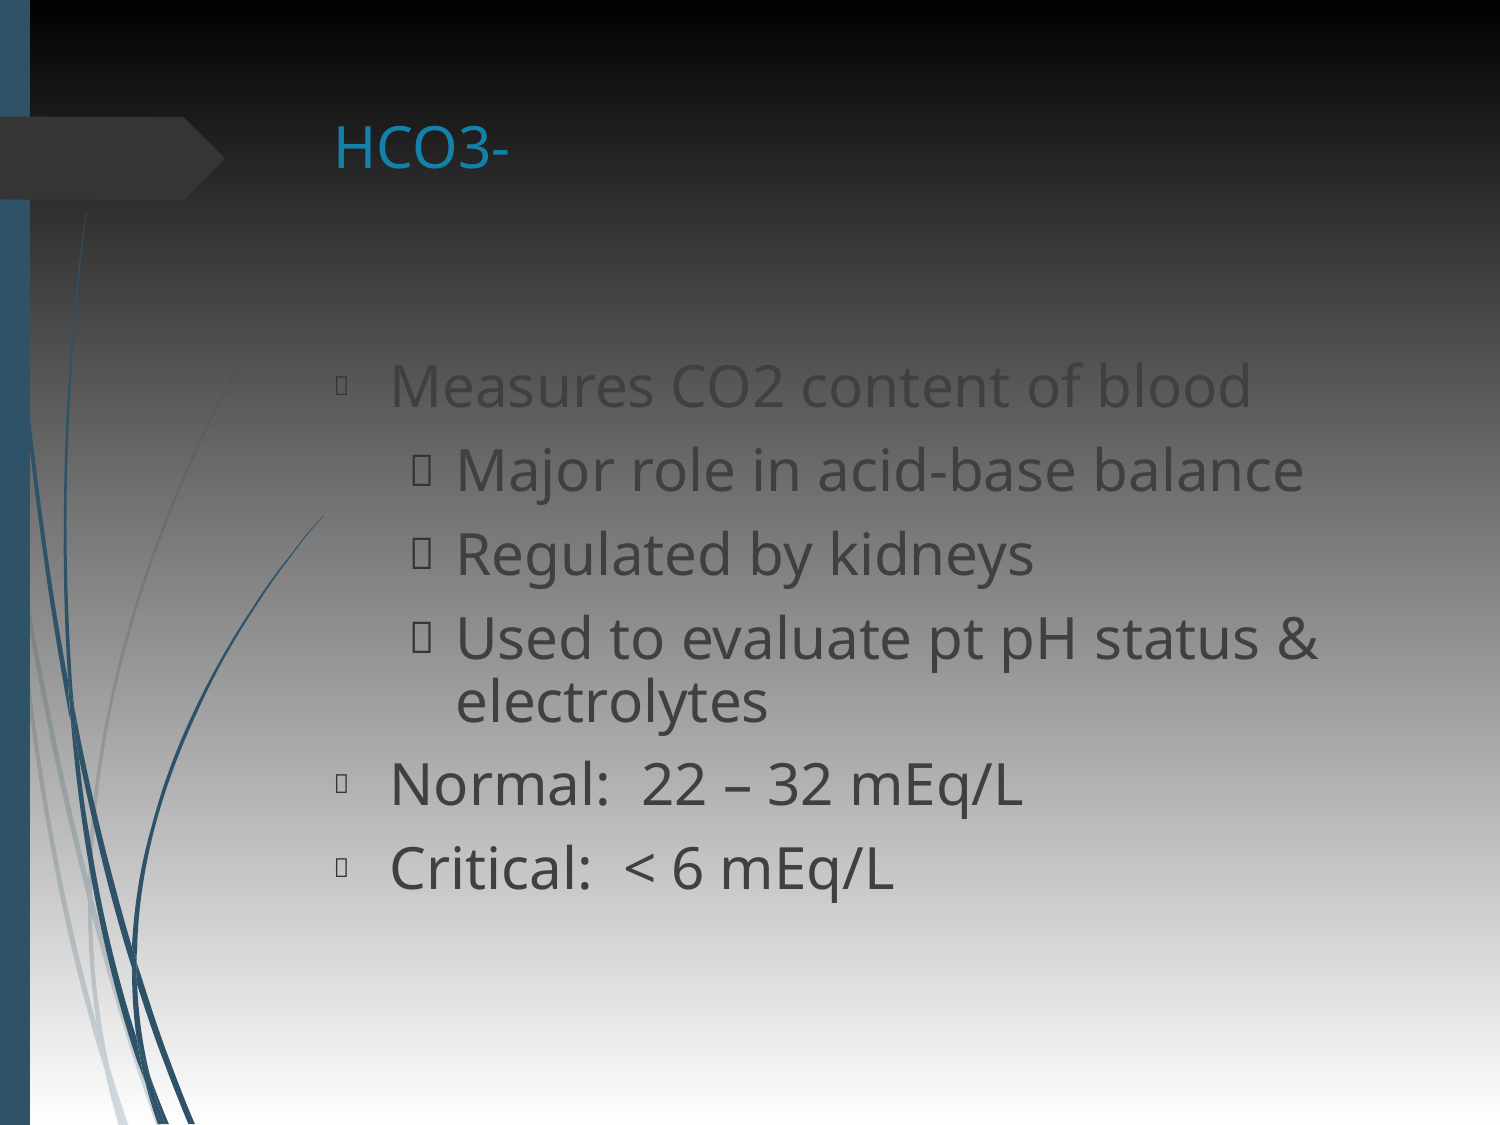

# HCO3-
Measures CO2 content of blood
Major role in acid-base balance
Regulated by kidneys
Used to evaluate pt pH status & electrolytes
Normal: 22 – 32 mEq/L
Critical: < 6 mEq/L